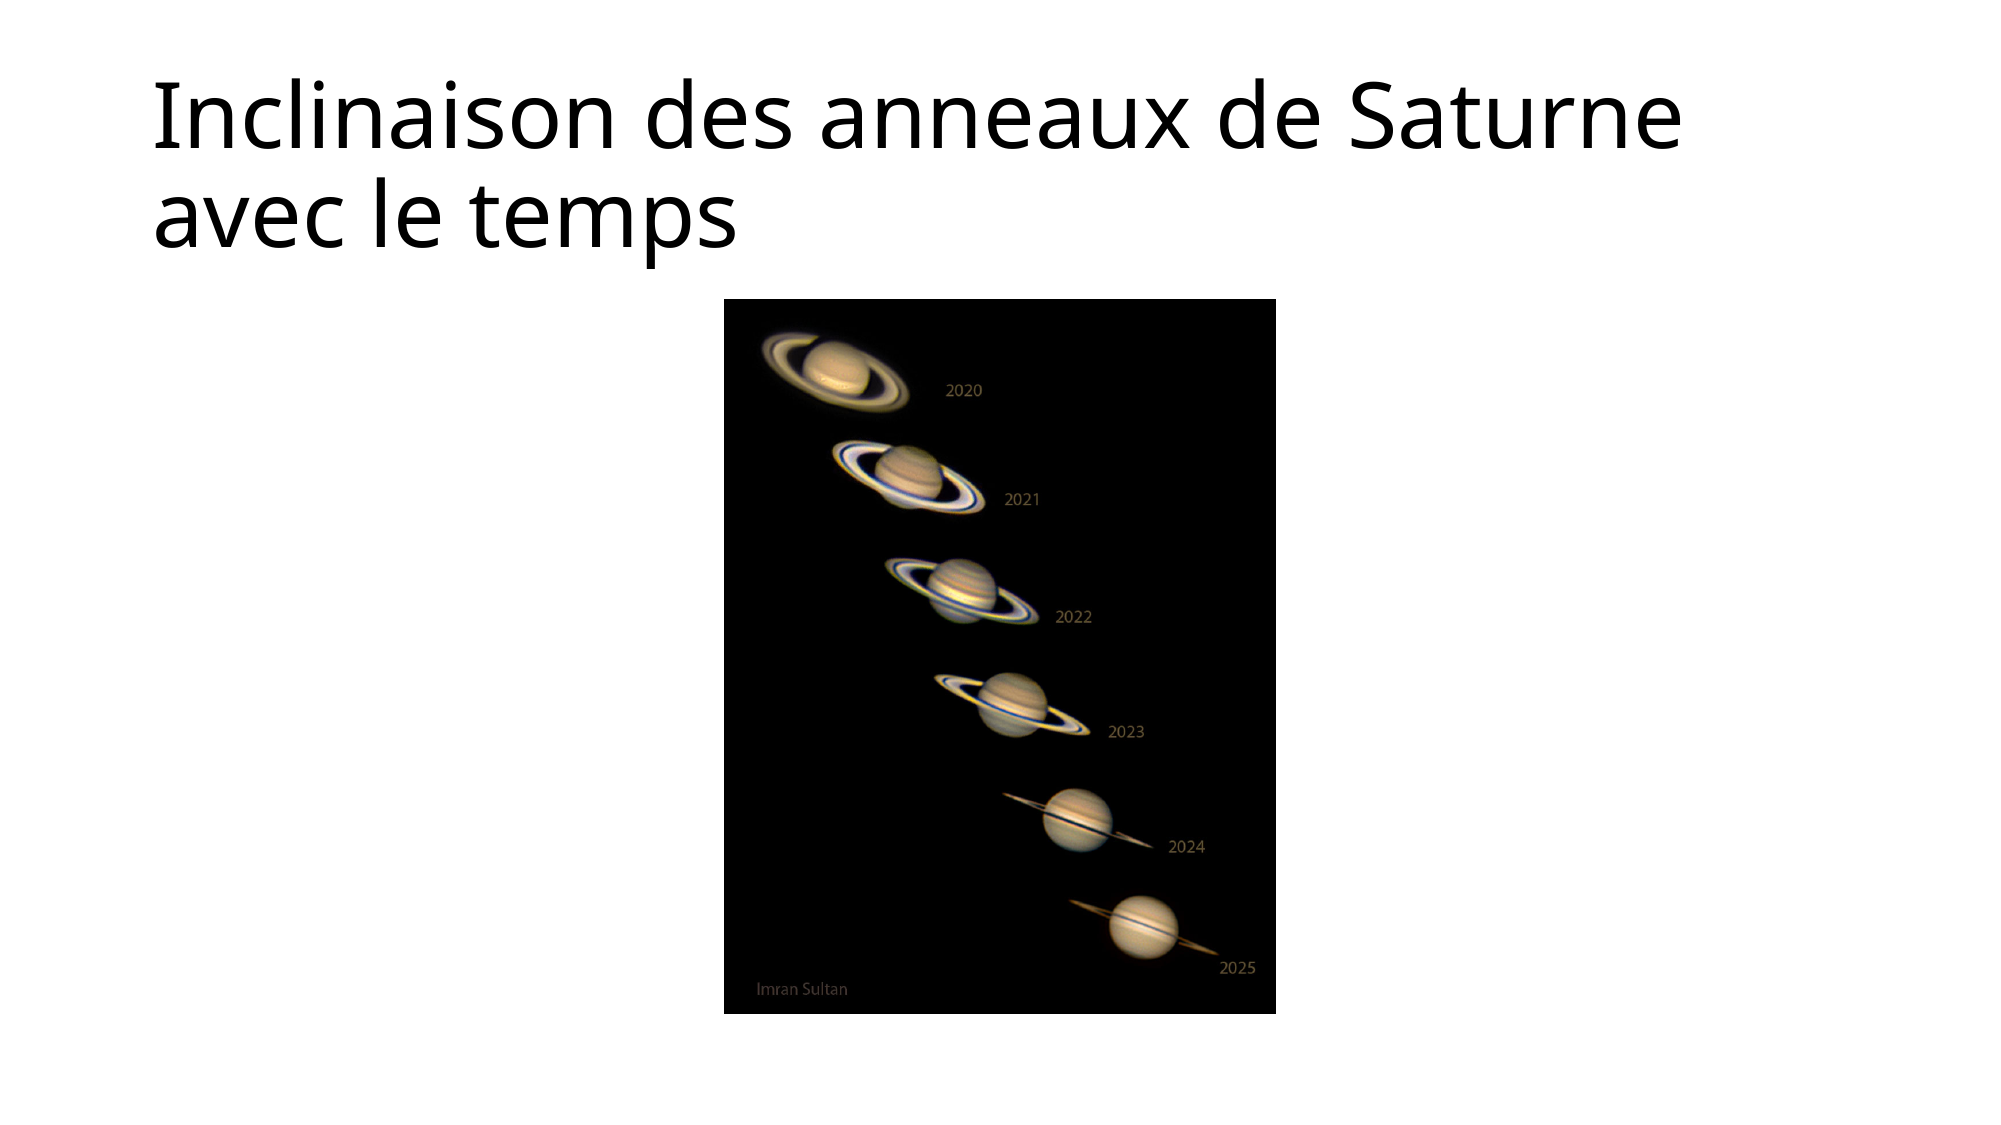

# Inclinaison des anneaux de Saturne avec le temps